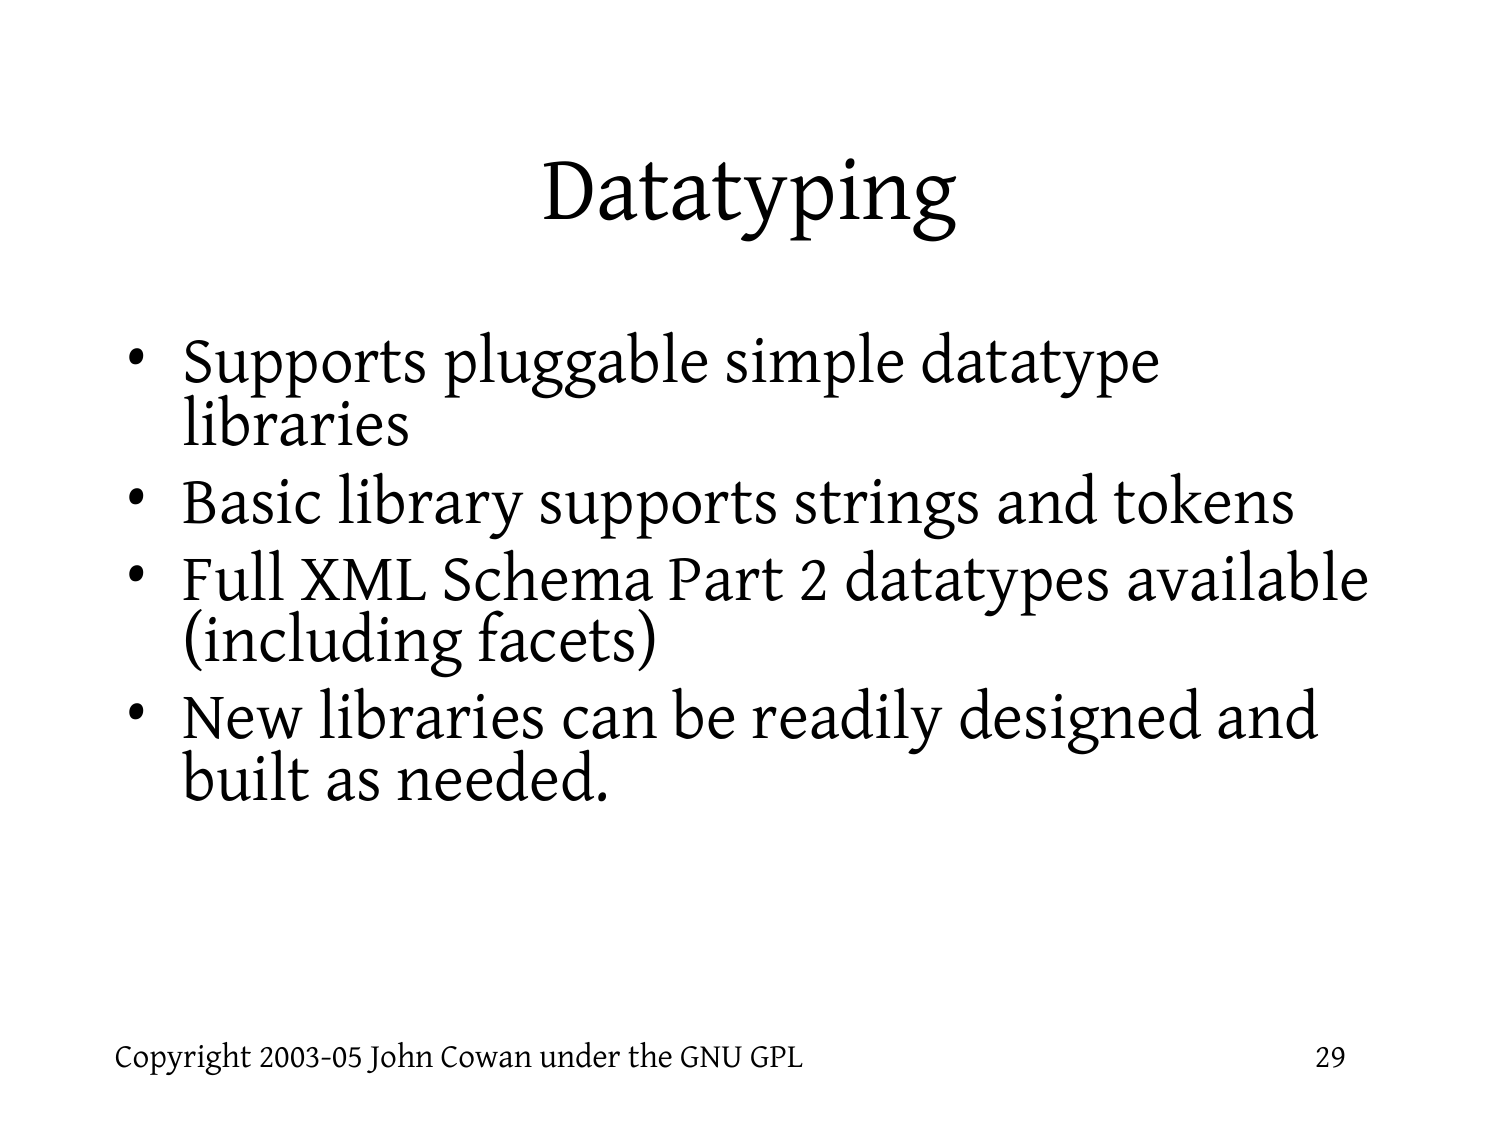

# Datatyping
Supports pluggable simple datatype libraries
Basic library supports strings and tokens
Full XML Schema Part 2 datatypes available (including facets)
New libraries can be readily designed and built as needed.